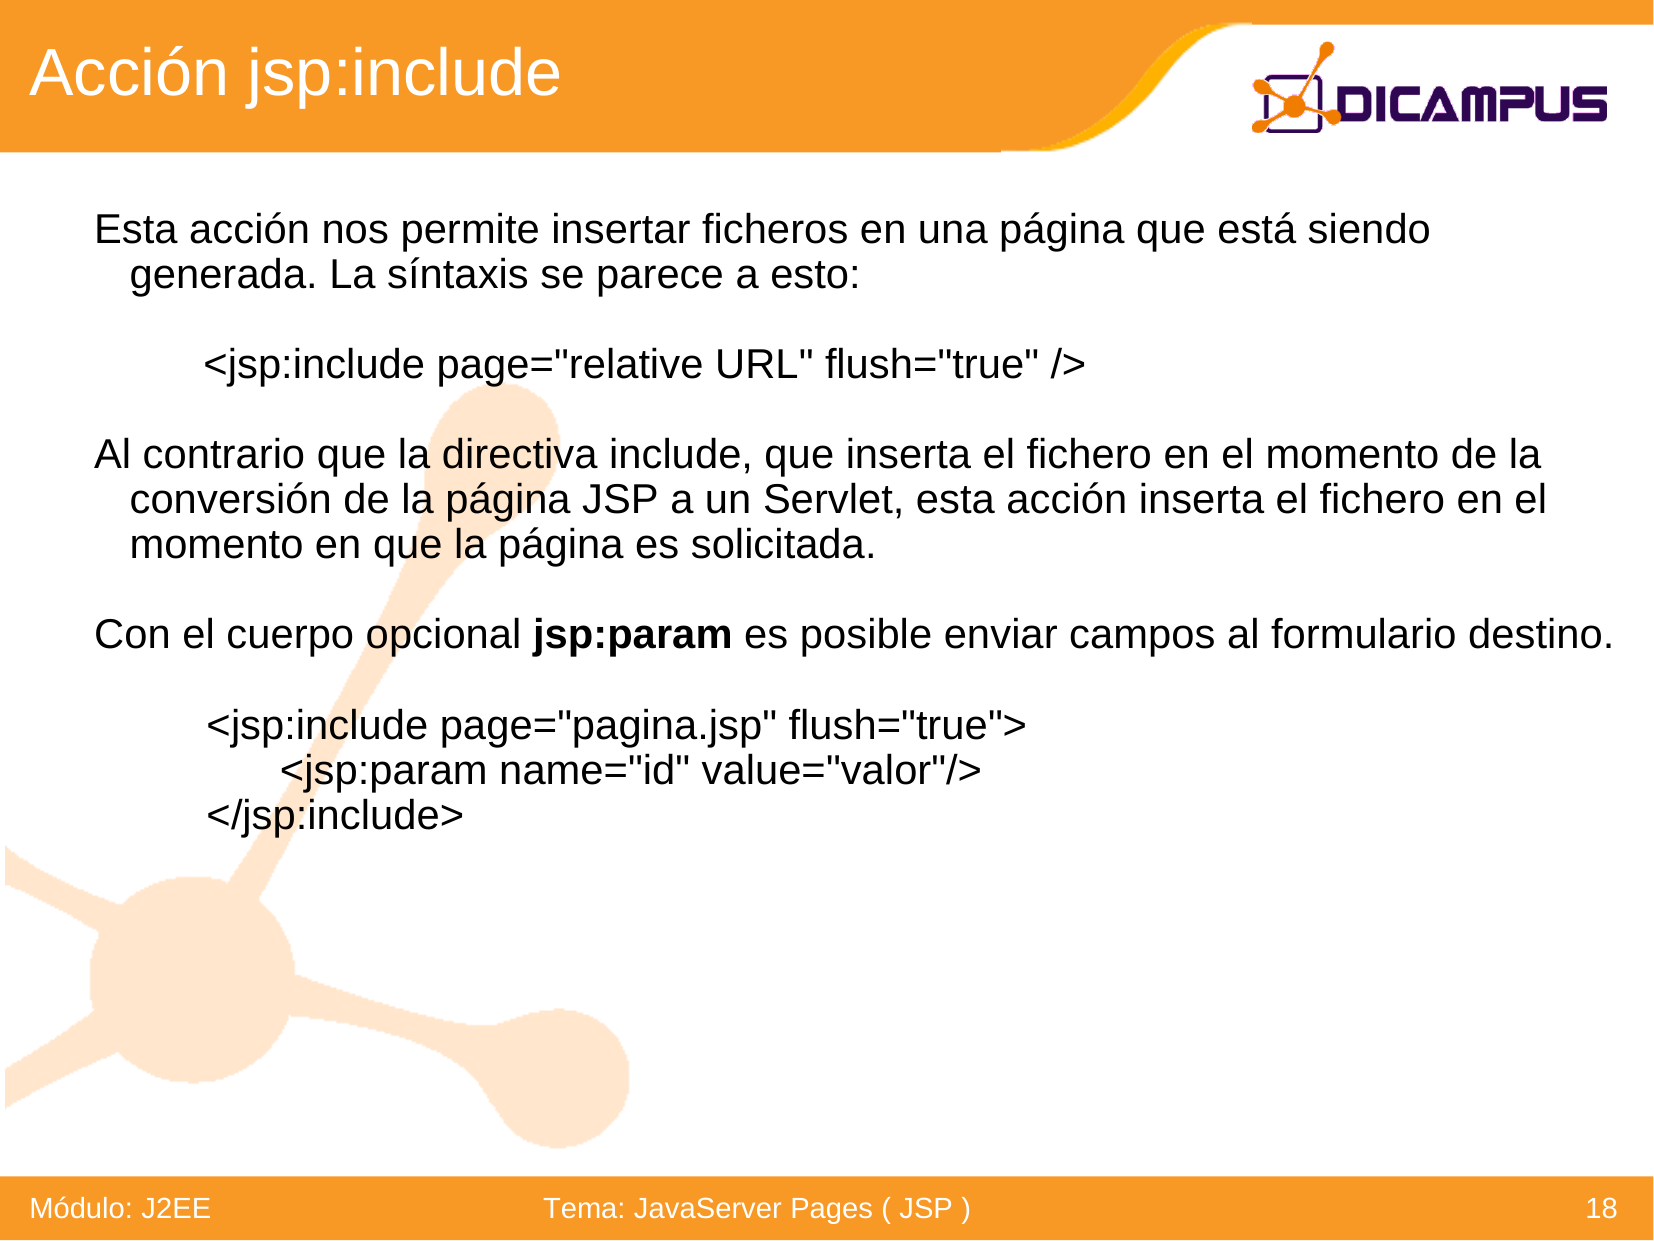

Acción jsp:include
Esta acción nos permite insertar ficheros en una página que está siendo generada. La síntaxis se parece a esto:
		<jsp:include page="relative URL" flush="true" />
Al contrario que la directiva include, que inserta el fichero en el momento de la conversión de la página JSP a un Servlet, esta acción inserta el fichero en el momento en que la página es solicitada.
Con el cuerpo opcional jsp:param es posible enviar campos al formulario destino.
		<jsp:include page="pagina.jsp" flush="true">
			<jsp:param name="id" value="valor"/>
		</jsp:include>
Módulo: J2EE
Tema: JavaServer Pages ( JSP )